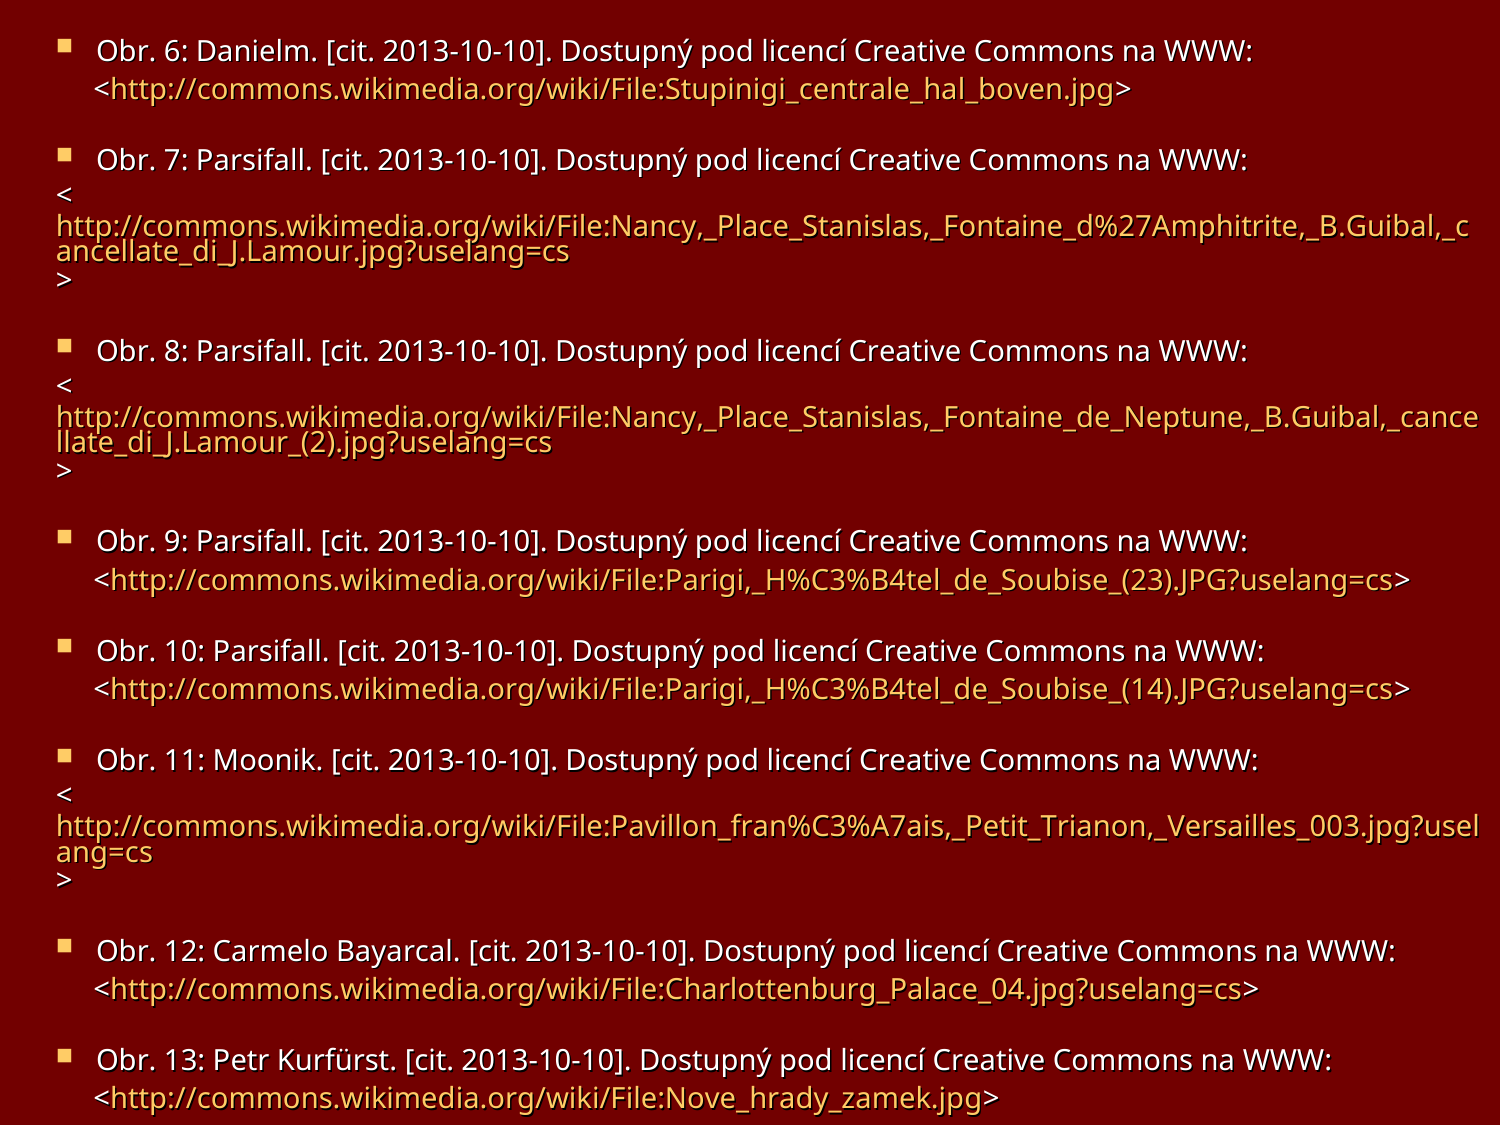

Obr. 6: Danielm. [cit. 2013-10-10]. Dostupný pod licencí Creative Commons na WWW:
 <http://commons.wikimedia.org/wiki/File:Stupinigi_centrale_hal_boven.jpg>
 Obr. 7: Parsifall. [cit. 2013-10-10]. Dostupný pod licencí Creative Commons na WWW:
<http://commons.wikimedia.org/wiki/File:Nancy,_Place_Stanislas,_Fontaine_d%27Amphitrite,_B.Guibal,_cancellate_di_J.Lamour.jpg?uselang=cs>
 Obr. 8: Parsifall. [cit. 2013-10-10]. Dostupný pod licencí Creative Commons na WWW:
<http://commons.wikimedia.org/wiki/File:Nancy,_Place_Stanislas,_Fontaine_de_Neptune,_B.Guibal,_cancellate_di_J.Lamour_(2).jpg?uselang=cs>
 Obr. 9: Parsifall. [cit. 2013-10-10]. Dostupný pod licencí Creative Commons na WWW:
 <http://commons.wikimedia.org/wiki/File:Parigi,_H%C3%B4tel_de_Soubise_(23).JPG?uselang=cs>
 Obr. 10: Parsifall. [cit. 2013-10-10]. Dostupný pod licencí Creative Commons na WWW:
 <http://commons.wikimedia.org/wiki/File:Parigi,_H%C3%B4tel_de_Soubise_(14).JPG?uselang=cs>
 Obr. 11: Moonik. [cit. 2013-10-10]. Dostupný pod licencí Creative Commons na WWW:
<http://commons.wikimedia.org/wiki/File:Pavillon_fran%C3%A7ais,_Petit_Trianon,_Versailles_003.jpg?uselang=cs>
 Obr. 12: Carmelo Bayarcal. [cit. 2013-10-10]. Dostupný pod licencí Creative Commons na WWW:
 <http://commons.wikimedia.org/wiki/File:Charlottenburg_Palace_04.jpg?uselang=cs>
 Obr. 13: Petr Kurfürst. [cit. 2013-10-10]. Dostupný pod licencí Creative Commons na WWW:
 <http://commons.wikimedia.org/wiki/File:Nove_hrady_zamek.jpg>
 Obr. 14: Sokoljan. [cit. 2013-10-10]. Dostupný pod licencí Creative Commons na WWW:
 <http://cs.wikipedia.org/wiki/Soubor:Rokaje_Kinsky_pal_DSCN6637.JPG>